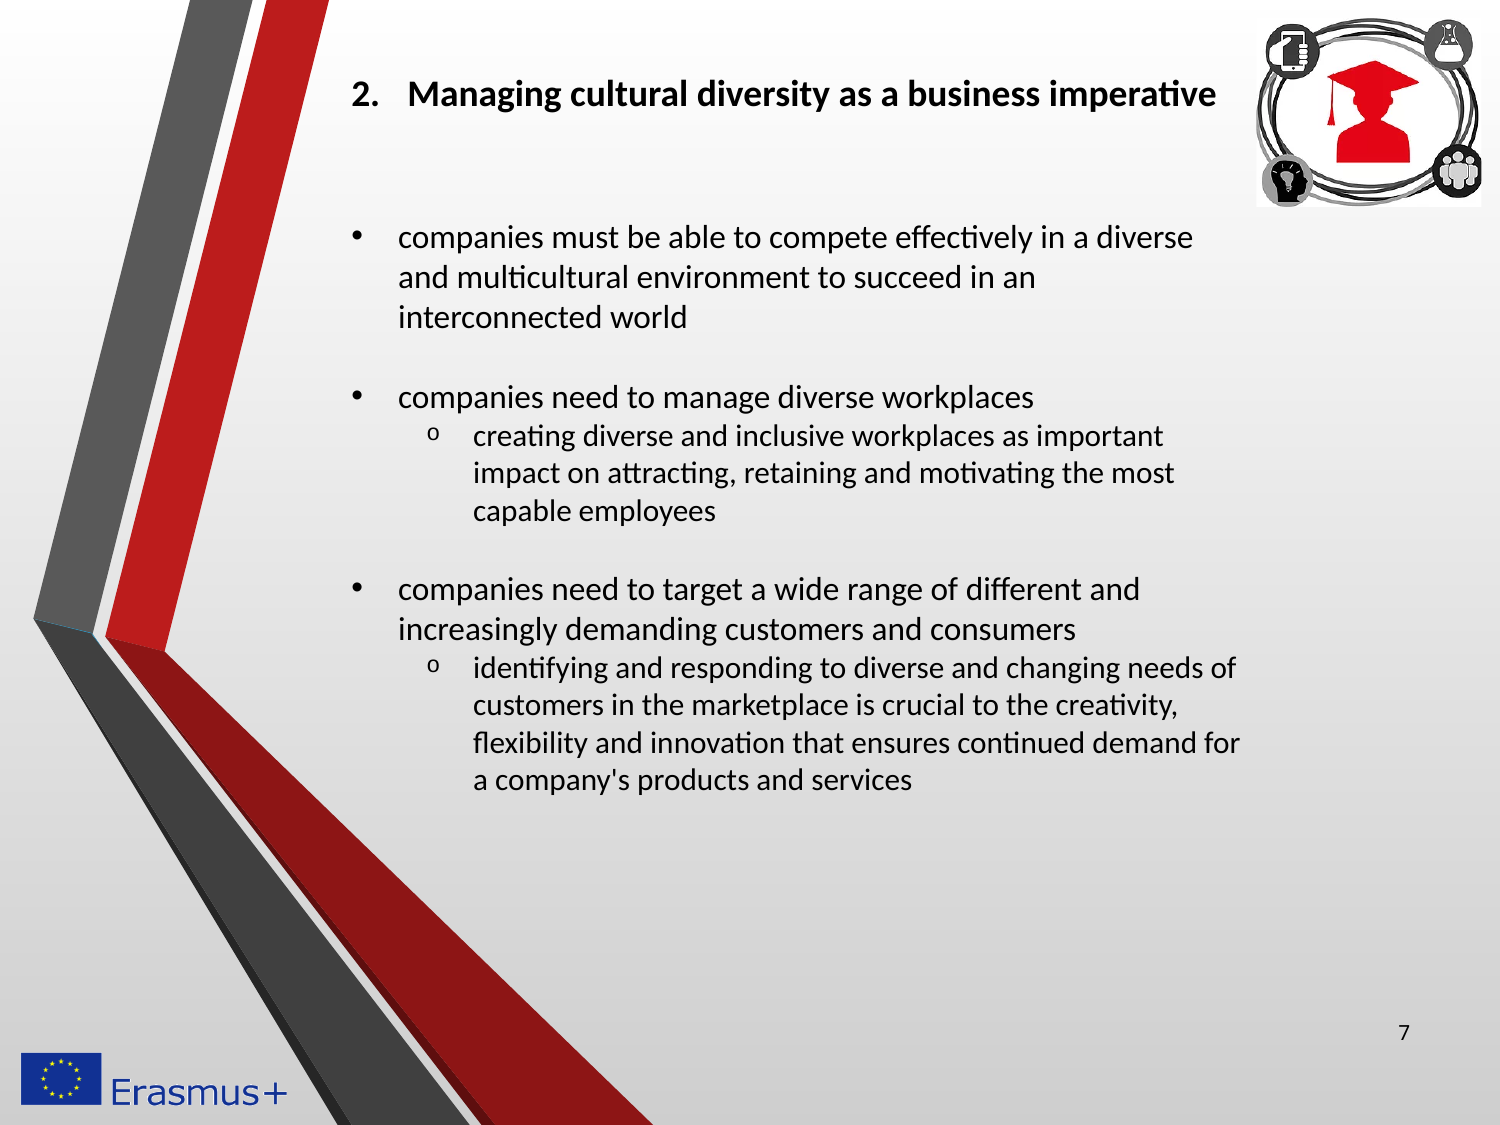

Managing cultural diversity as a business imperative
companies must be able to compete effectively in a diverse and multicultural environment to succeed in an interconnected world
companies need to manage diverse workplaces
creating diverse and inclusive workplaces as important impact on attracting, retaining and motivating the most capable employees
companies need to target a wide range of different and increasingly demanding customers and consumers
identifying and responding to diverse and changing needs of customers in the marketplace is crucial to the creativity, flexibility and innovation that ensures continued demand for a company's products and services